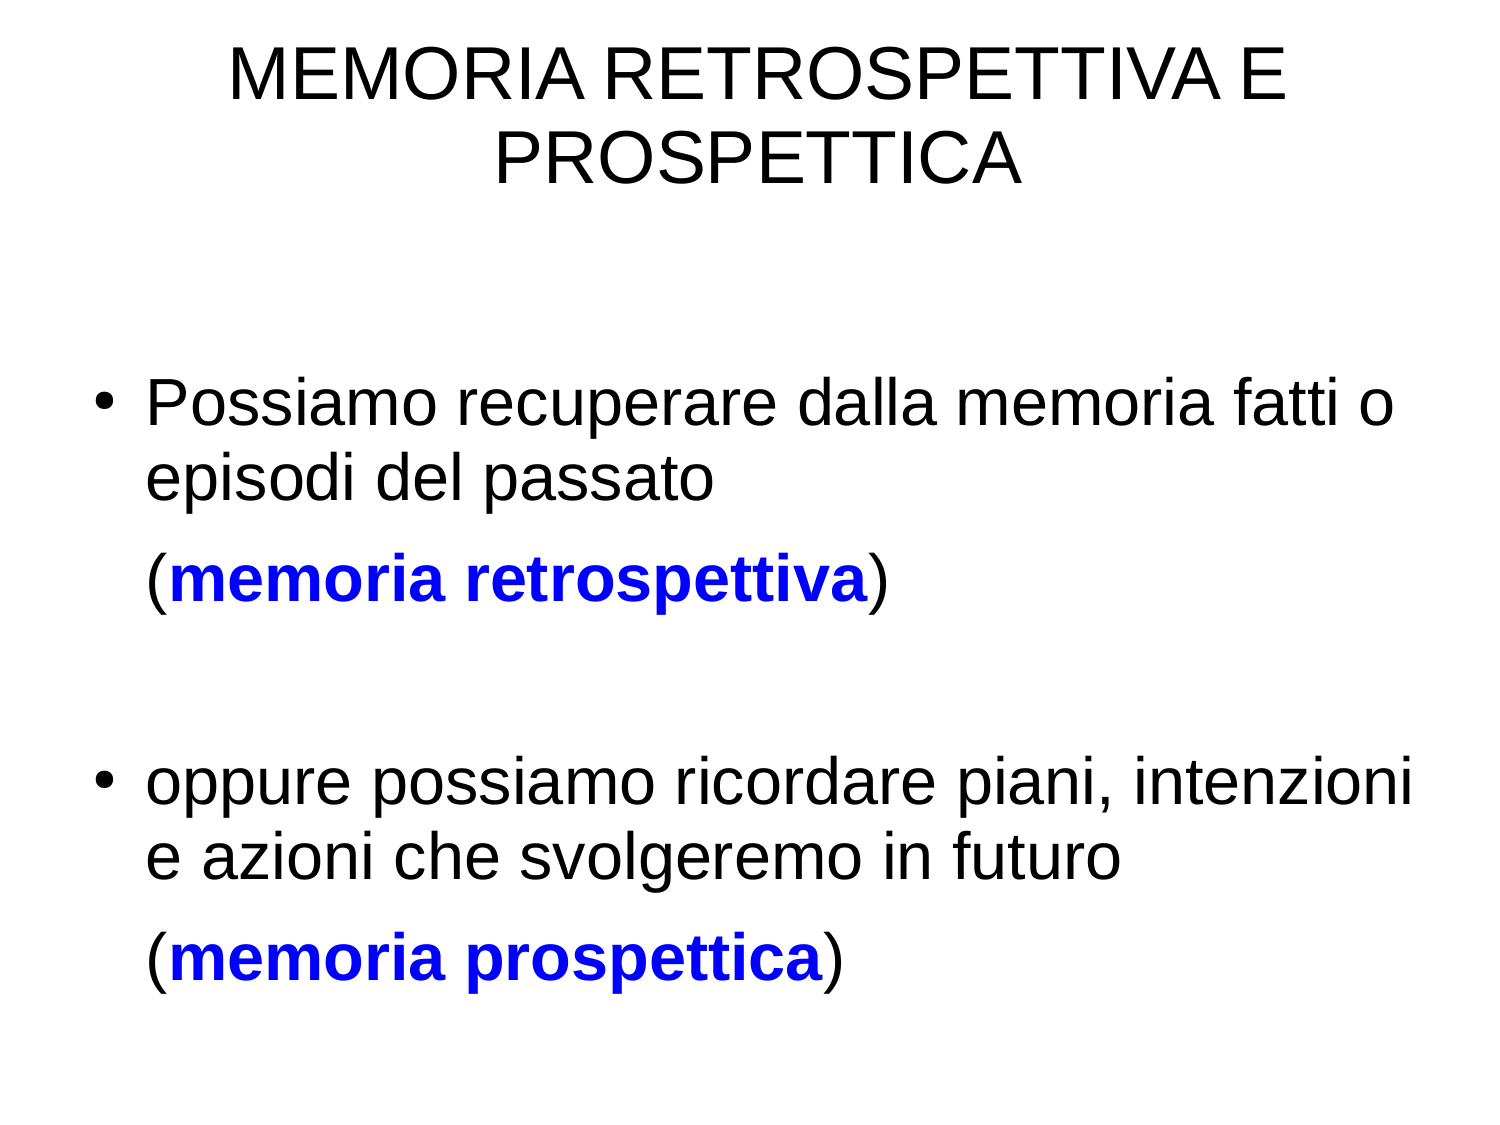

# MEMORIA RETROSPETTIVA E PROSPETTICA
Possiamo recuperare dalla memoria fatti o episodi del passato
(memoria retrospettiva)
oppure possiamo ricordare piani, intenzioni e azioni che svolgeremo in futuro
(memoria prospettica)